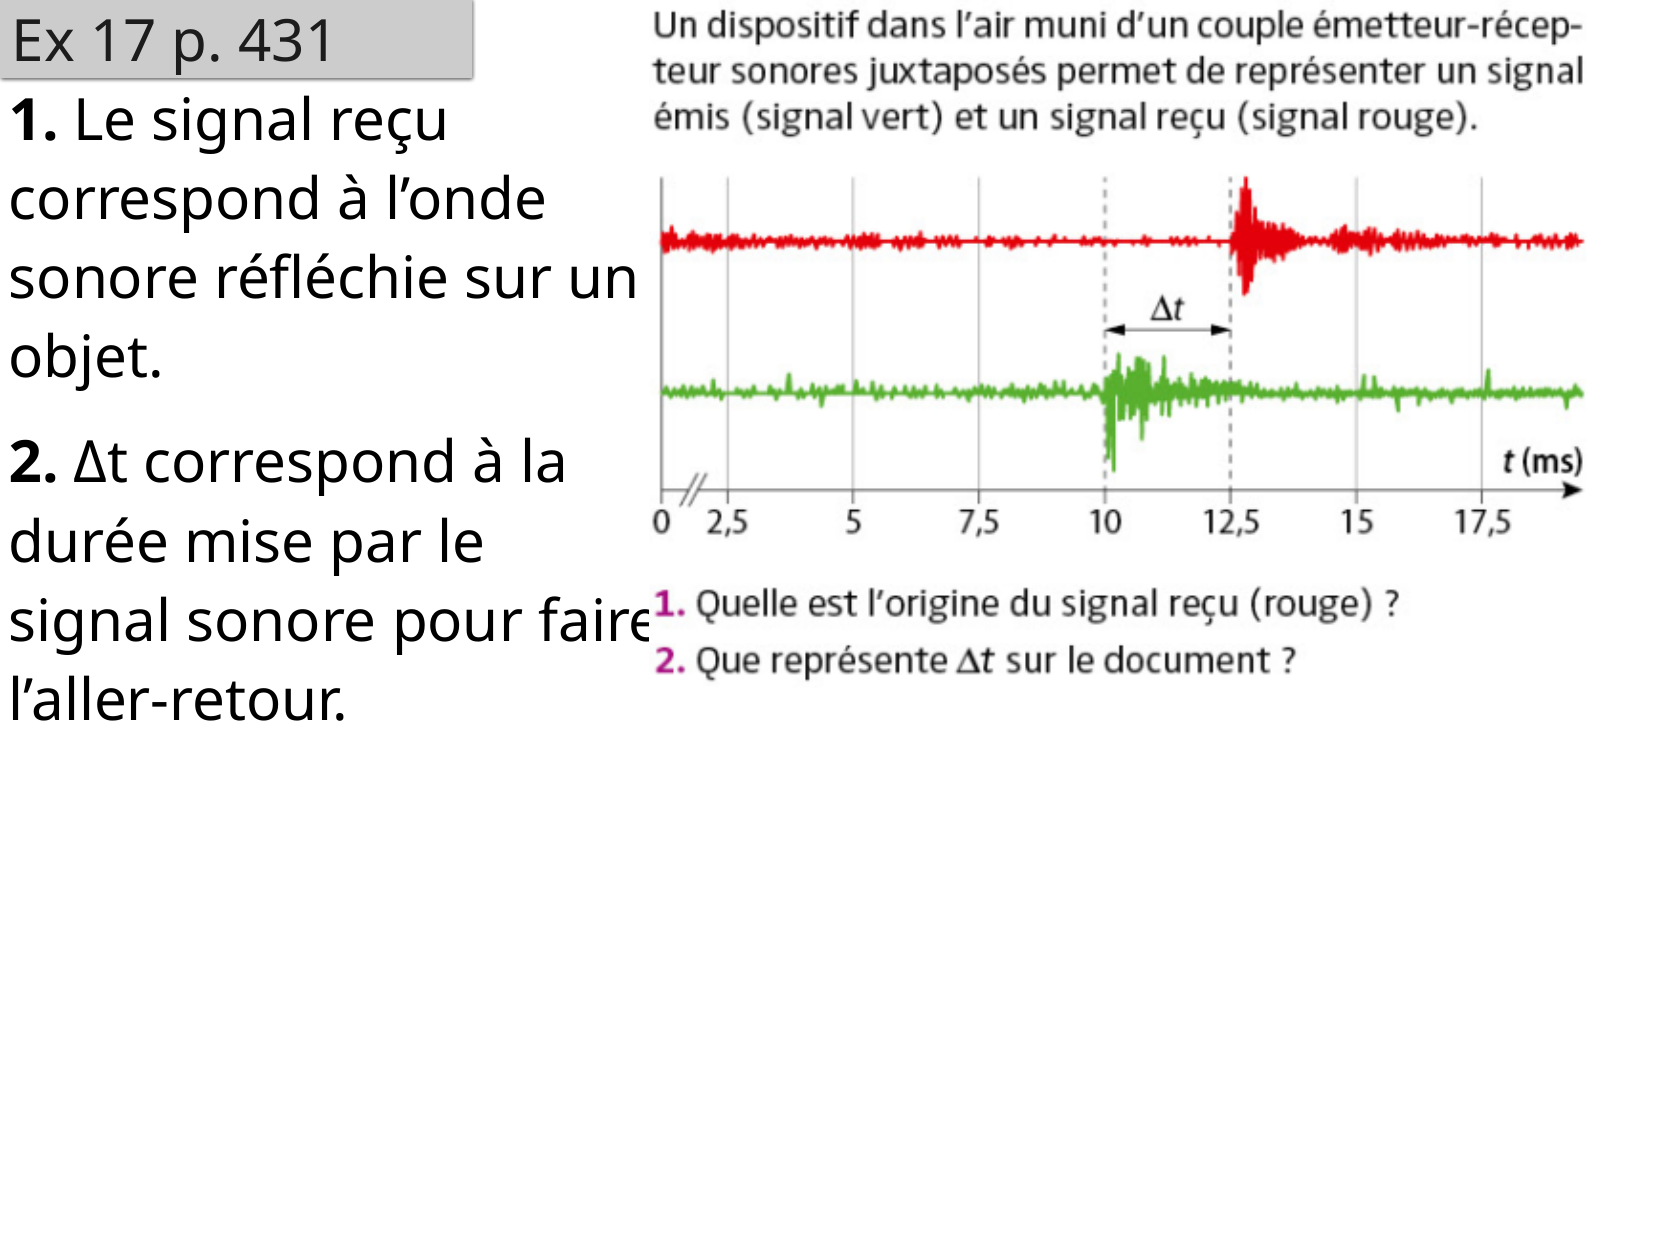

# Ex 17 p. 431
1. Le signal reçu
correspond à l’onde
sonore réfléchie sur un
objet.
2. Δt correspond à la
durée mise par le
signal sonore pour faire
l’aller-retour.